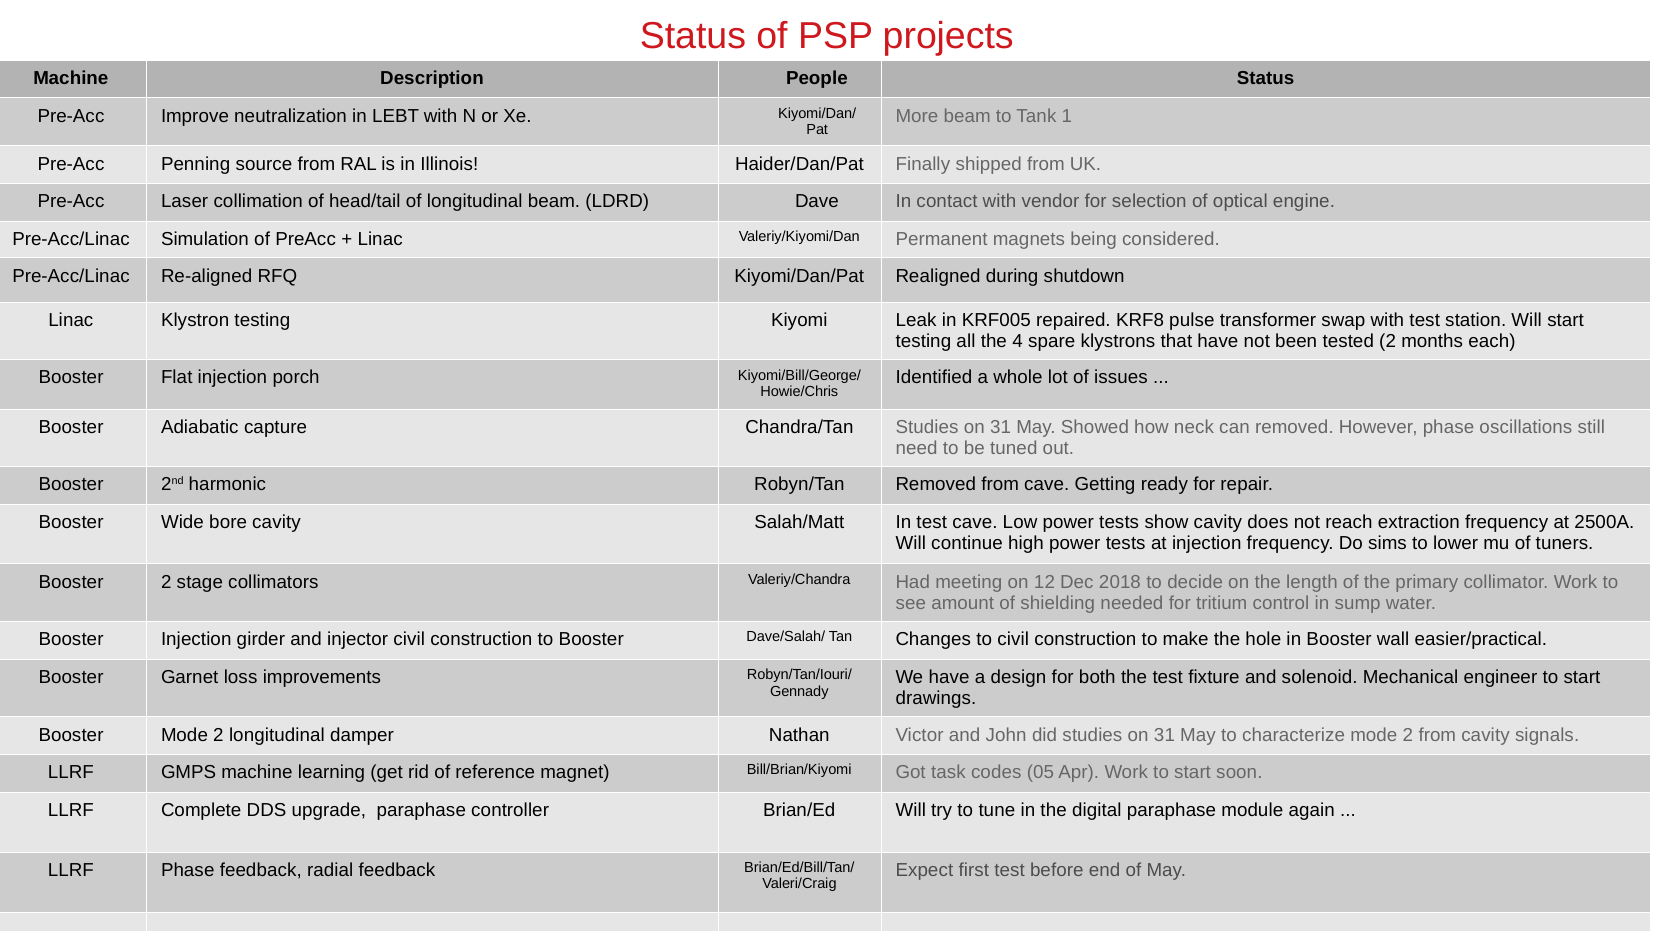

Status of PSP projects
| Machine | Description | People | Status |
| --- | --- | --- | --- |
| Pre-Acc | Improve neutralization in LEBT with N or Xe. | Kiyomi/Dan/Pat | More beam to Tank 1 |
| Pre-Acc | Penning source from RAL is in Illinois! | Haider/Dan/Pat | Finally shipped from UK. |
| Pre-Acc | Laser collimation of head/tail of longitudinal beam. (LDRD) | Dave | In contact with vendor for selection of optical engine. |
| Pre-Acc/Linac | Simulation of PreAcc + Linac | Valeriy/Kiyomi/Dan | Permanent magnets being considered. |
| Pre-Acc/Linac | Re-aligned RFQ | Kiyomi/Dan/Pat | Realigned during shutdown |
| Linac | Klystron testing | Kiyomi | Leak in KRF005 repaired. KRF8 pulse transformer swap with test station. Will start testing all the 4 spare klystrons that have not been tested (2 months each) |
| Booster | Flat injection porch | Kiyomi/Bill/George/Howie/Chris | Identified a whole lot of issues ... |
| Booster | Adiabatic capture | Chandra/Tan | Studies on 31 May. Showed how neck can removed. However, phase oscillations still need to be tuned out. |
| Booster | 2nd harmonic | Robyn/Tan | Removed from cave. Getting ready for repair. |
| Booster | Wide bore cavity | Salah/Matt | In test cave. Low power tests show cavity does not reach extraction frequency at 2500A. Will continue high power tests at injection frequency. Do sims to lower mu of tuners. |
| Booster | 2 stage collimators | Valeriy/Chandra | Had meeting on 12 Dec 2018 to decide on the length of the primary collimator. Work to see amount of shielding needed for tritium control in sump water. |
| Booster | Injection girder and injector civil construction to Booster | Dave/Salah/ Tan | Changes to civil construction to make the hole in Booster wall easier/practical. |
| Booster | Garnet loss improvements | Robyn/Tan/Iouri/Gennady | We have a design for both the test fixture and solenoid. Mechanical engineer to start drawings. |
| Booster | Mode 2 longitudinal damper | Nathan | Victor and John did studies on 31 May to characterize mode 2 from cavity signals. |
| LLRF | GMPS machine learning (get rid of reference magnet) | Bill/Brian/Kiyomi | Got task codes (05 Apr). Work to start soon. |
| LLRF | Complete DDS upgrade, paraphase controller | Brian/Ed | Will try to tune in the digital paraphase module again ... |
| LLRF | Phase feedback, radial feedback | Brian/Ed/Bill/Tan/Valeri/Craig | Expect first test before end of May. |
| | | | |
# Beam physics projects